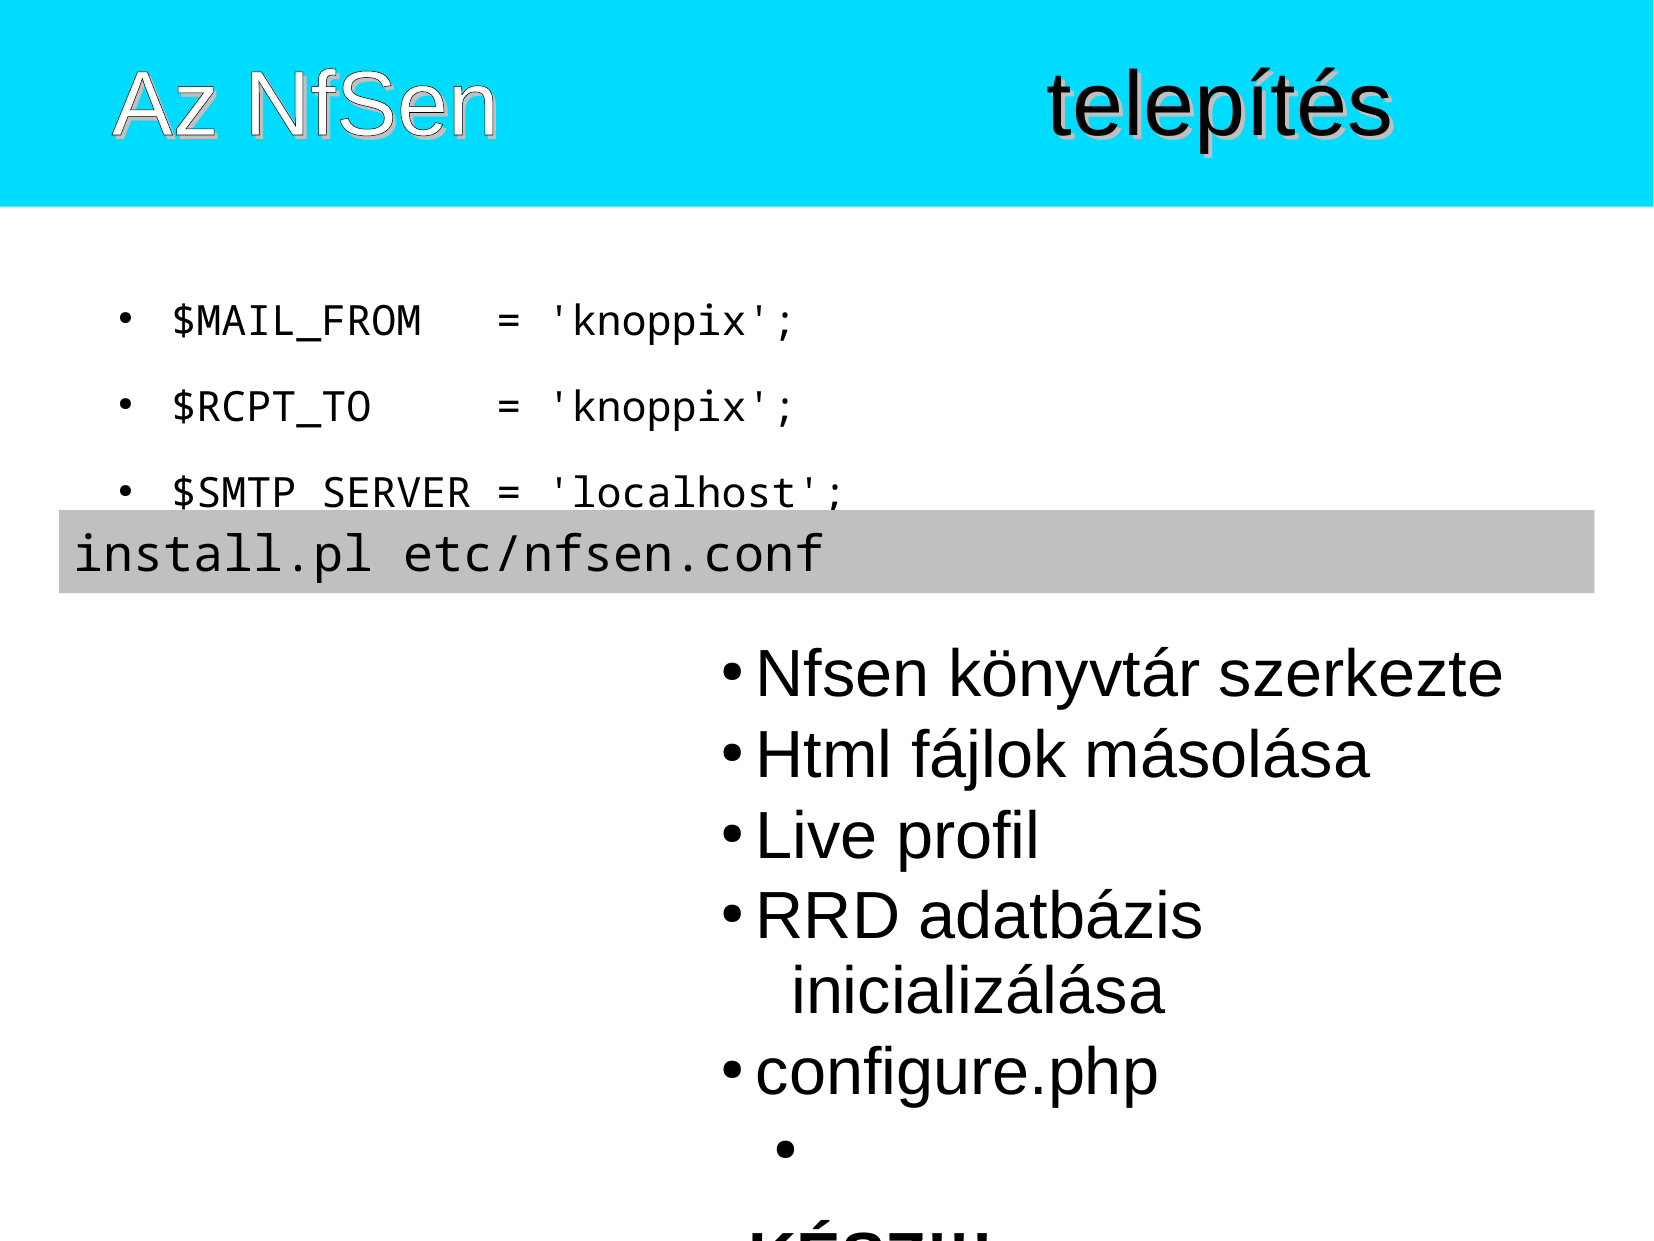

Az NfSen	telepítés
# $MAIL_FROM = 'knoppix';
$RCPT_TO = 'knoppix';
$SMTP_SERVER = 'localhost';
Nfsen könyvtár szerkezte
Html fájlok másolása
Live profil
RRD adatbázis inicializálása
configure.php
KÉSZ!!!
install.pl etc/nfsen.conf